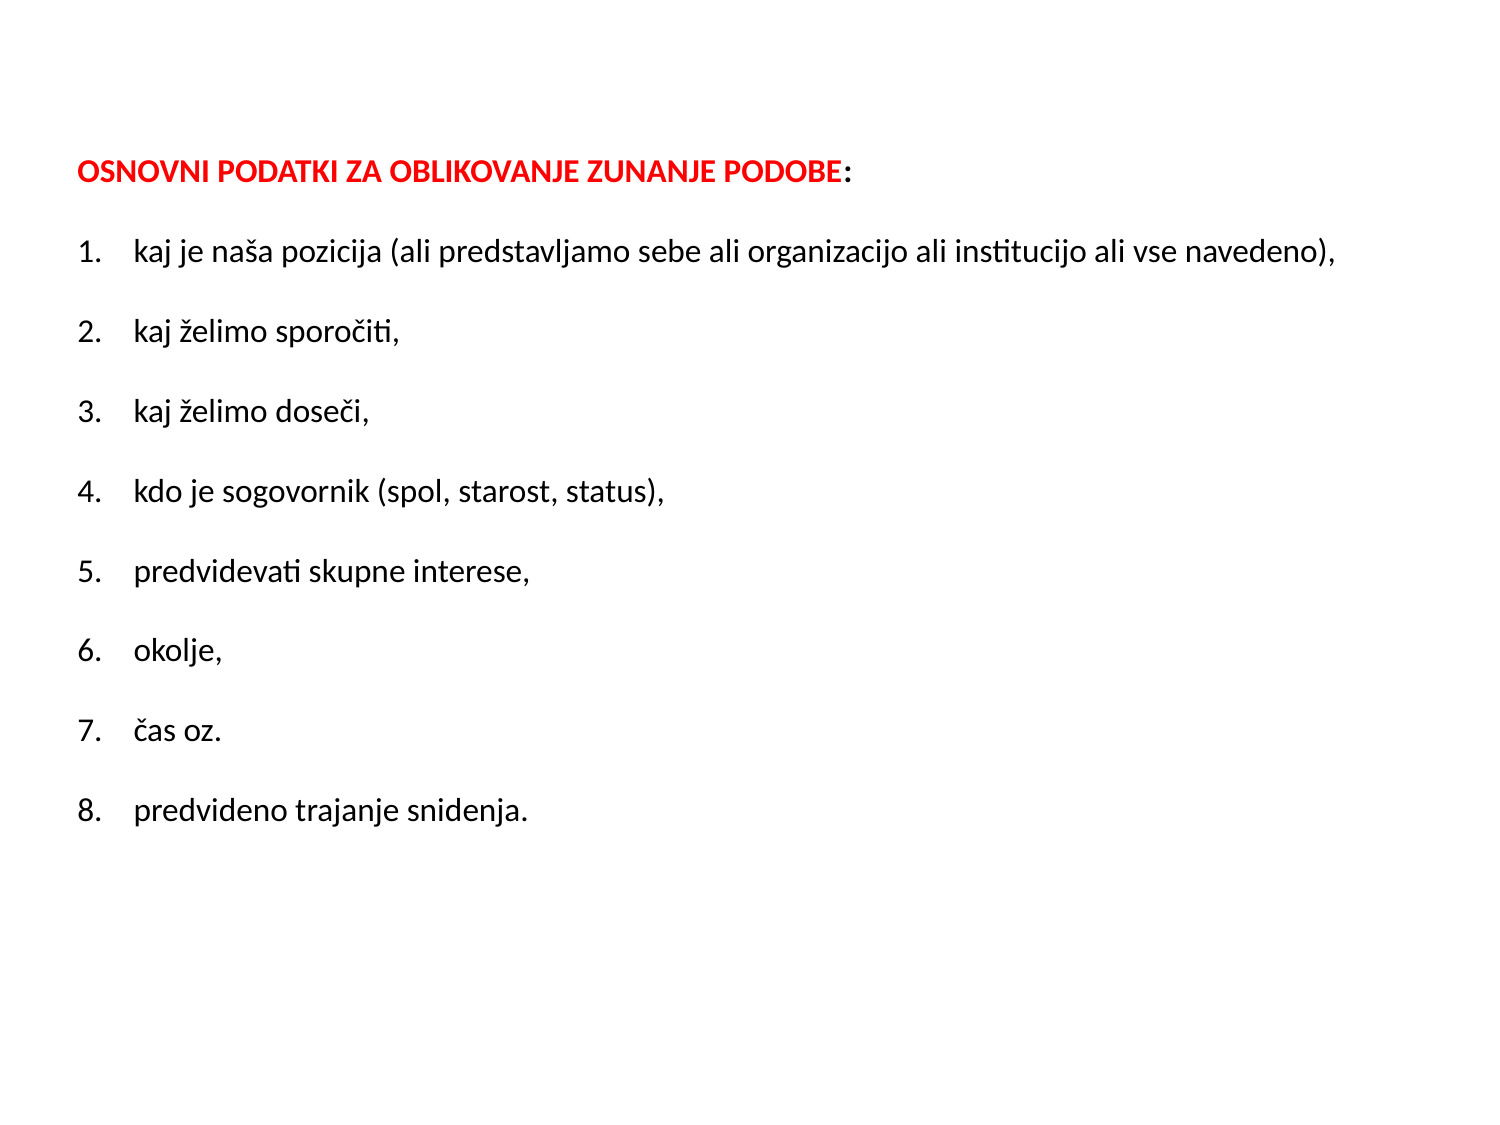

OSNOVNI PODATKI ZA OBLIKOVANJE ZUNANJE PODOBE:
kaj je naša pozicija (ali predstavljamo sebe ali organizacijo ali institucijo ali vse navedeno),
kaj želimo sporočiti,
kaj želimo doseči,
kdo je sogovornik (spol, starost, status),
predvidevati skupne interese,
okolje,
čas oz.
predvideno trajanje snidenja.